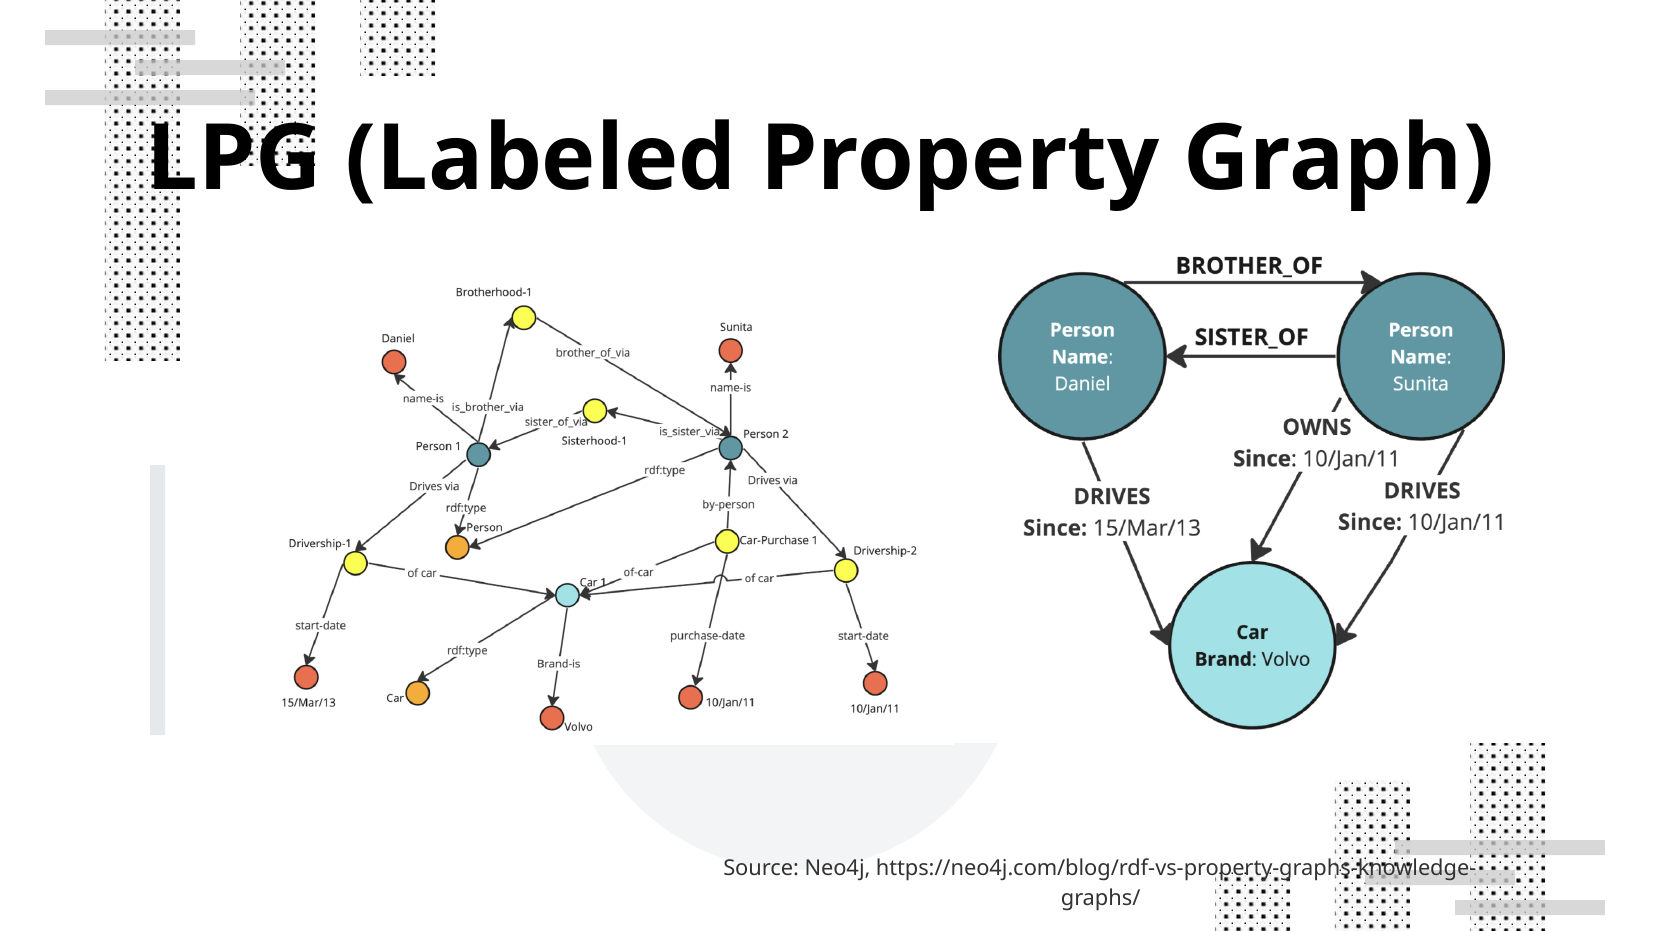

# LPG (Labeled Property Graph)
Source: Neo4j, https://neo4j.com/blog/rdf-vs-property-graphs-knowledge-graphs/